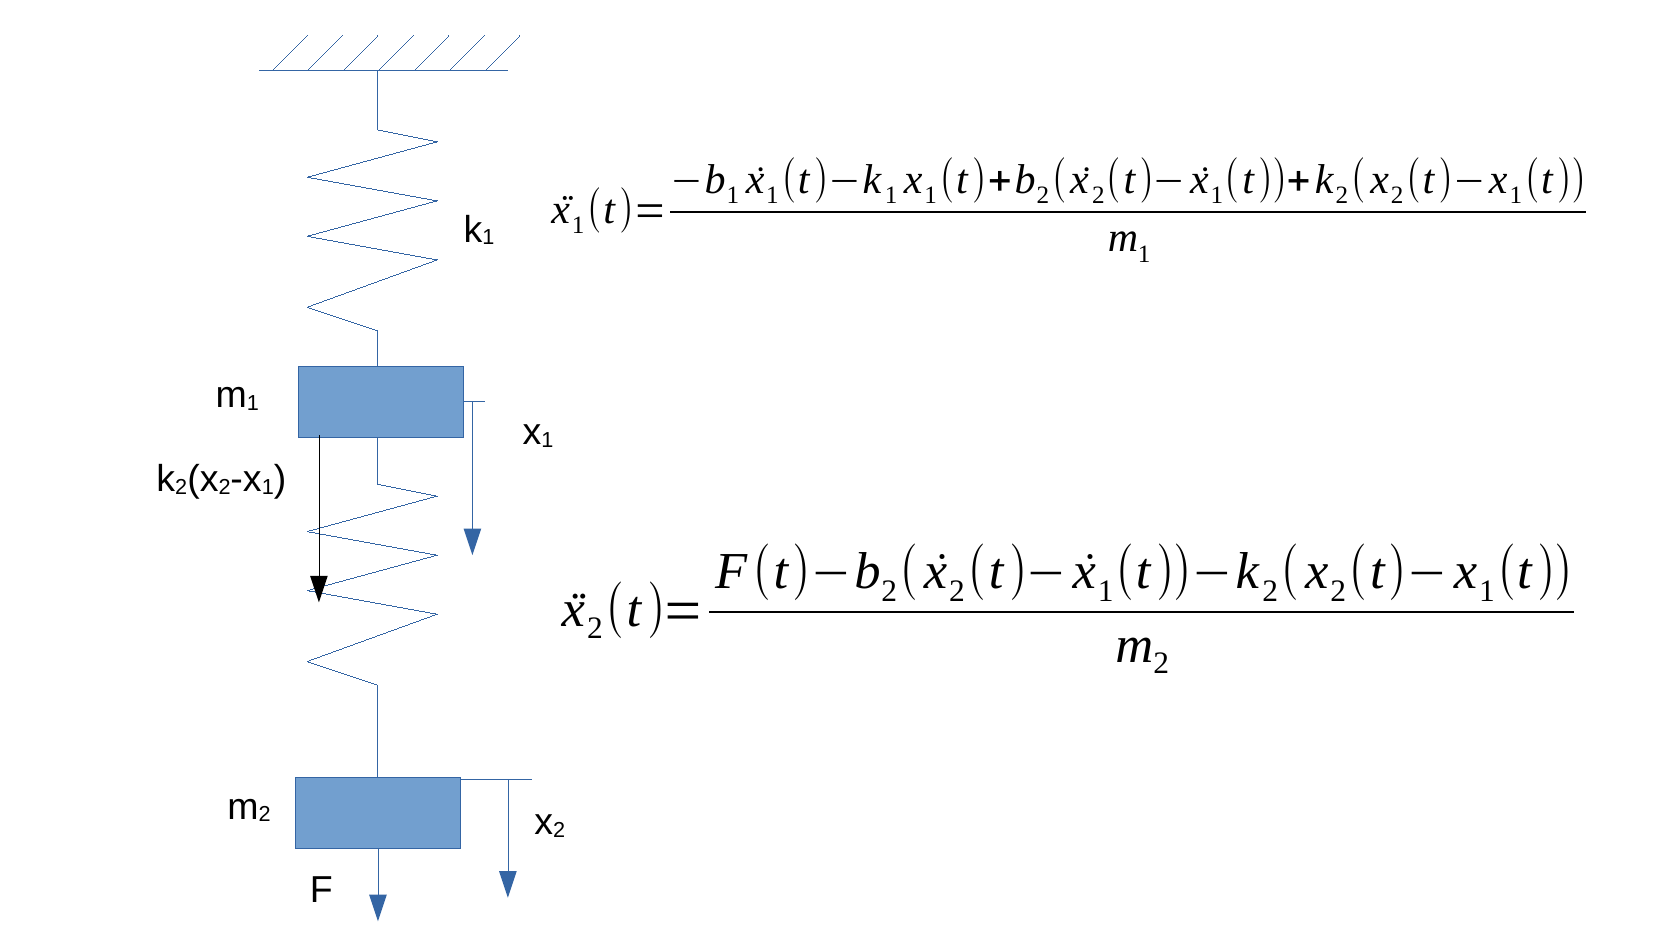

k1
m1
x1
k2(x2-x1)
m2
x2
F